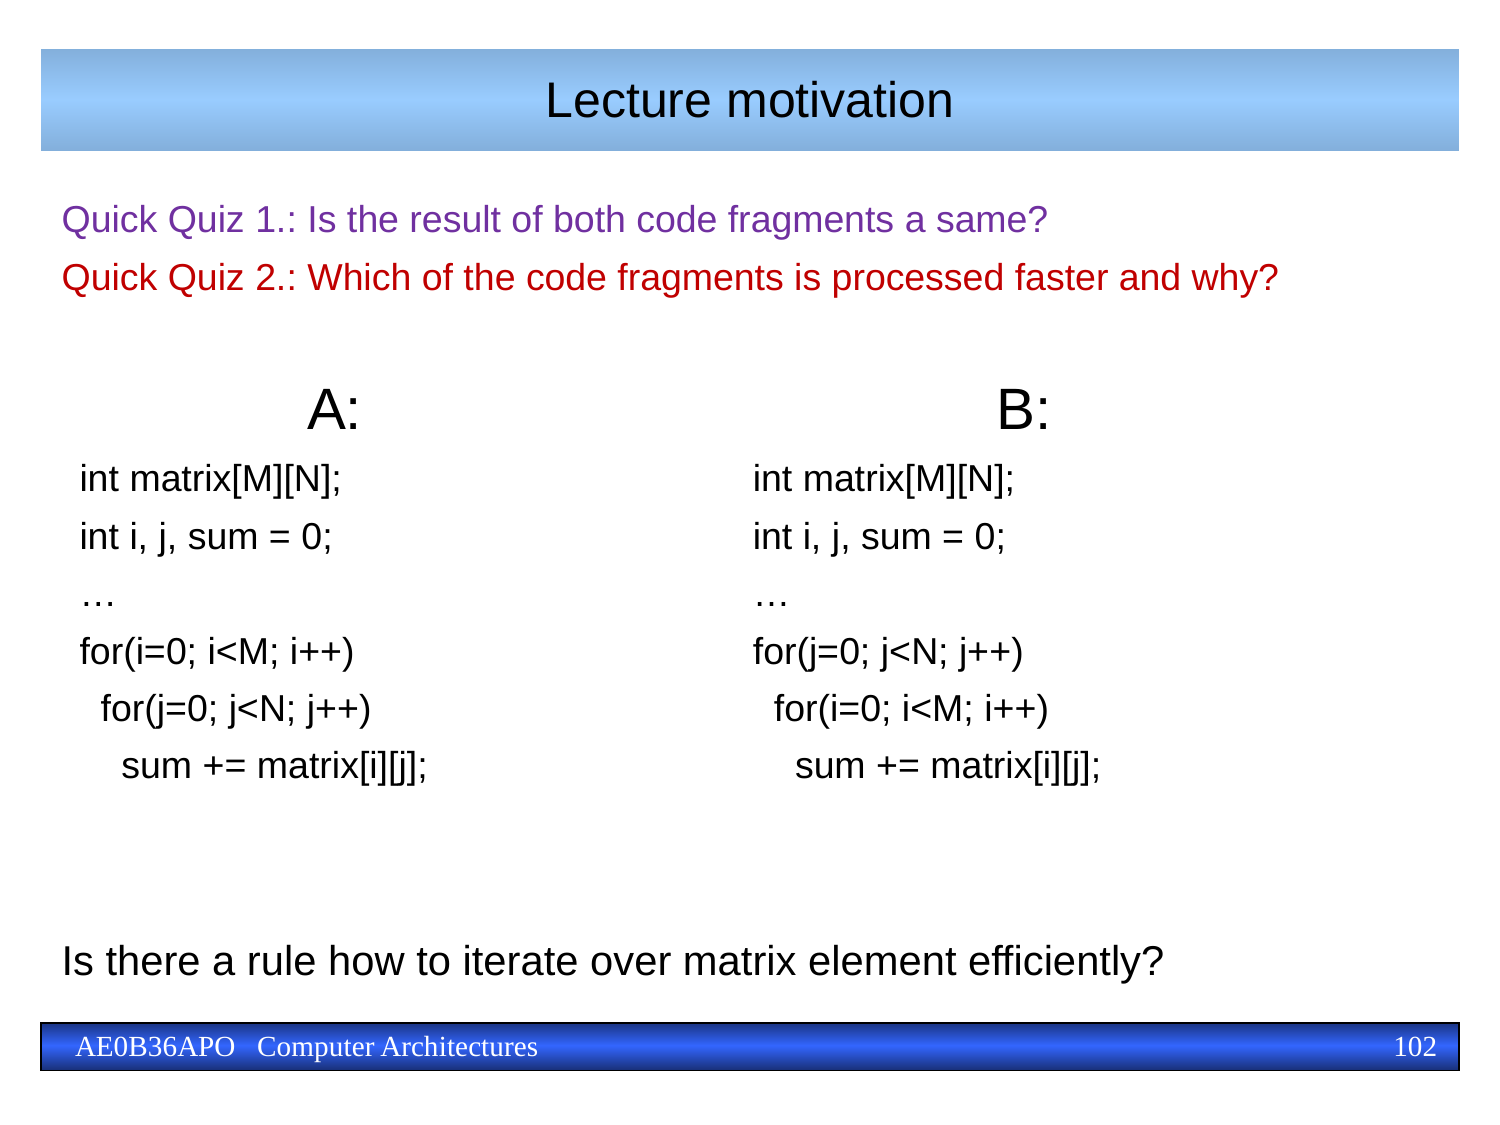

# Lecture motivation
Quick Quiz 1.: Is the result of both code fragments a same?
Quick Quiz 2.: Which of the code fragments is processed faster and why?
 A:
int matrix[M][N];
int i, j, sum = 0;
…
for(i=0; i<M; i++)
 for(j=0; j<N; j++)
 sum += matrix[i][j];
 B:
int matrix[M][N];
int i, j, sum = 0;
…
for(j=0; j<N; j++)
 for(i=0; i<M; i++)
 sum += matrix[i][j];
Is there a rule how to iterate over matrix element efficiently?
AE0B36APO Computer Architectures
102